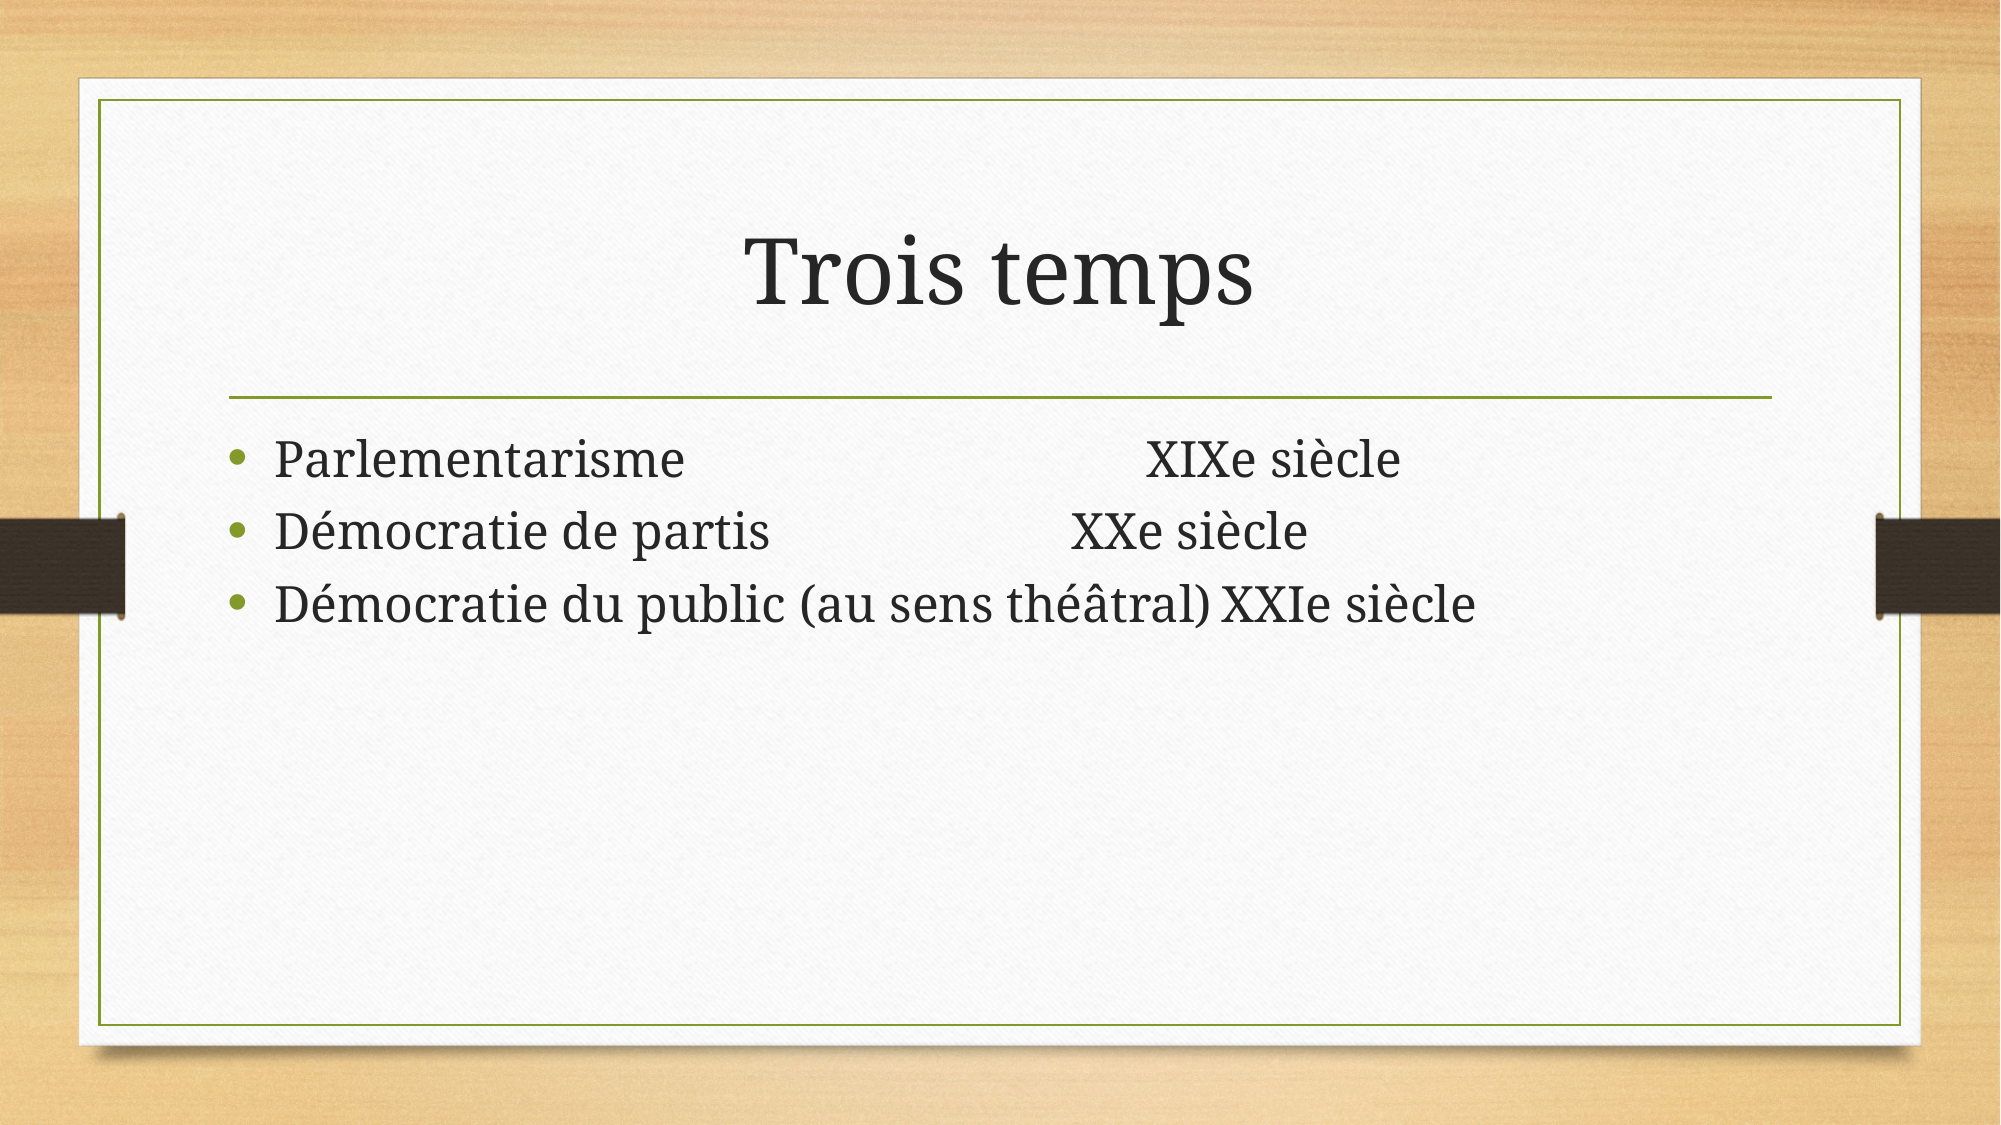

# Trois temps
Parlementarisme							XIXe siècle
Démocratie de partis					XXe siècle
Démocratie du public (au sens théâtral)	XXIe siècle